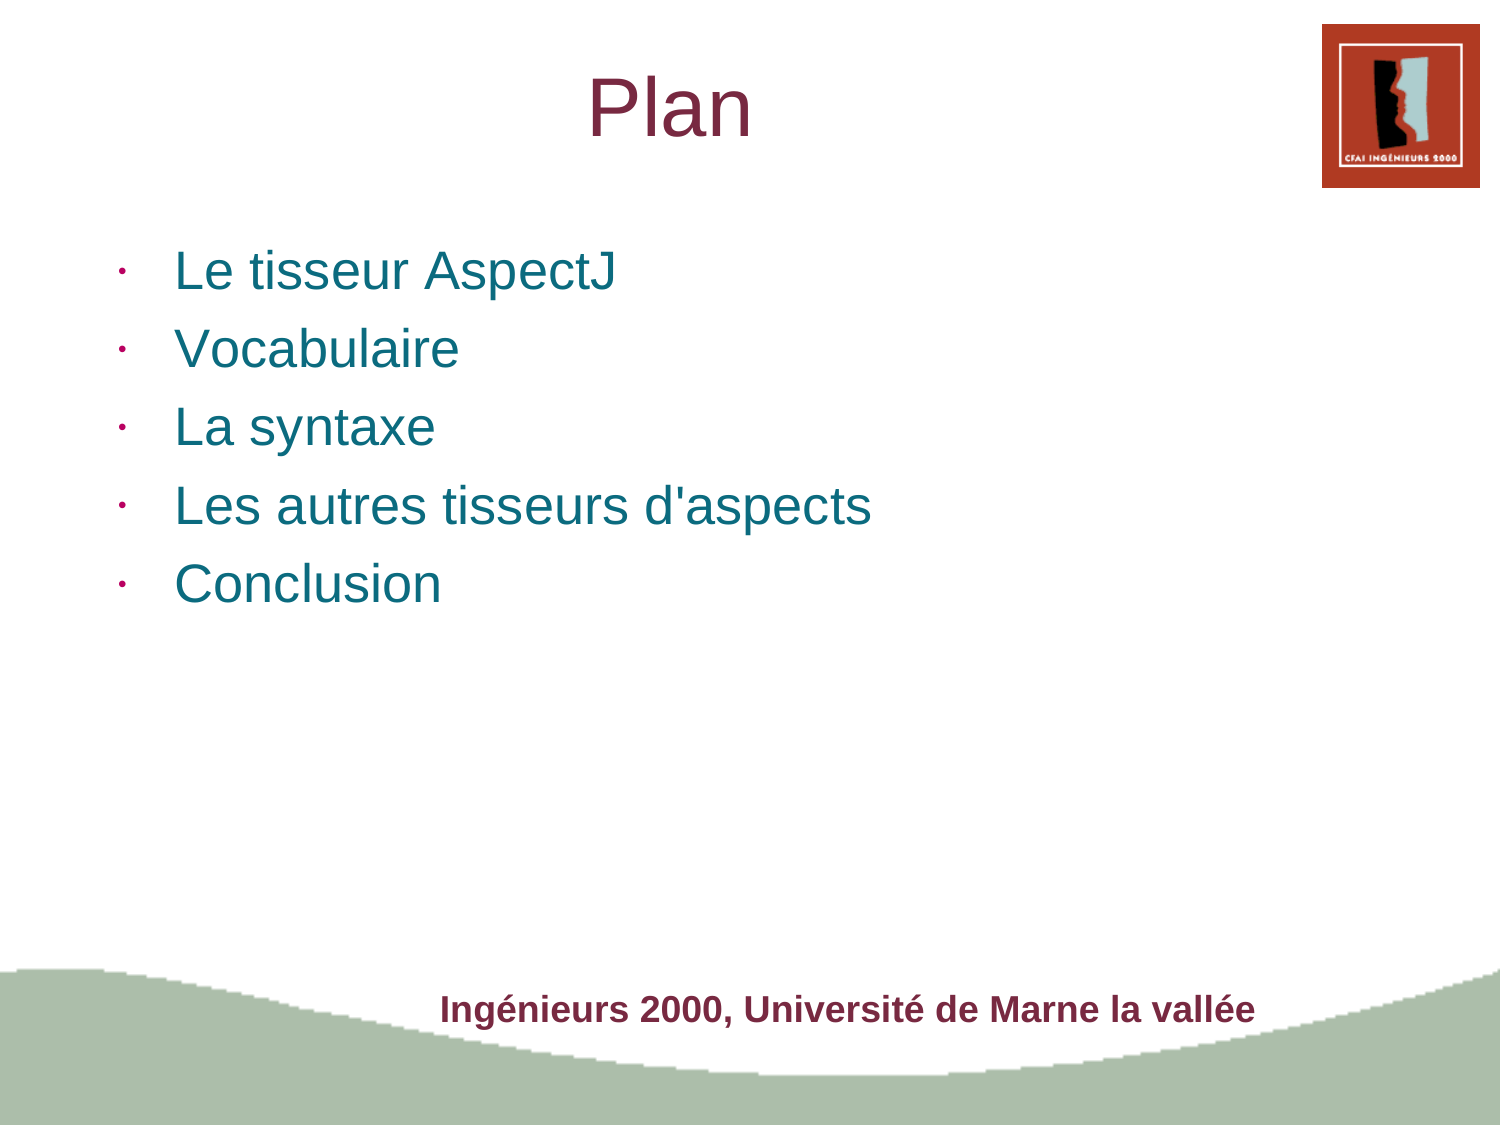

# Plan
Le tisseur AspectJ
Vocabulaire
La syntaxe
Les autres tisseurs d'aspects
Conclusion